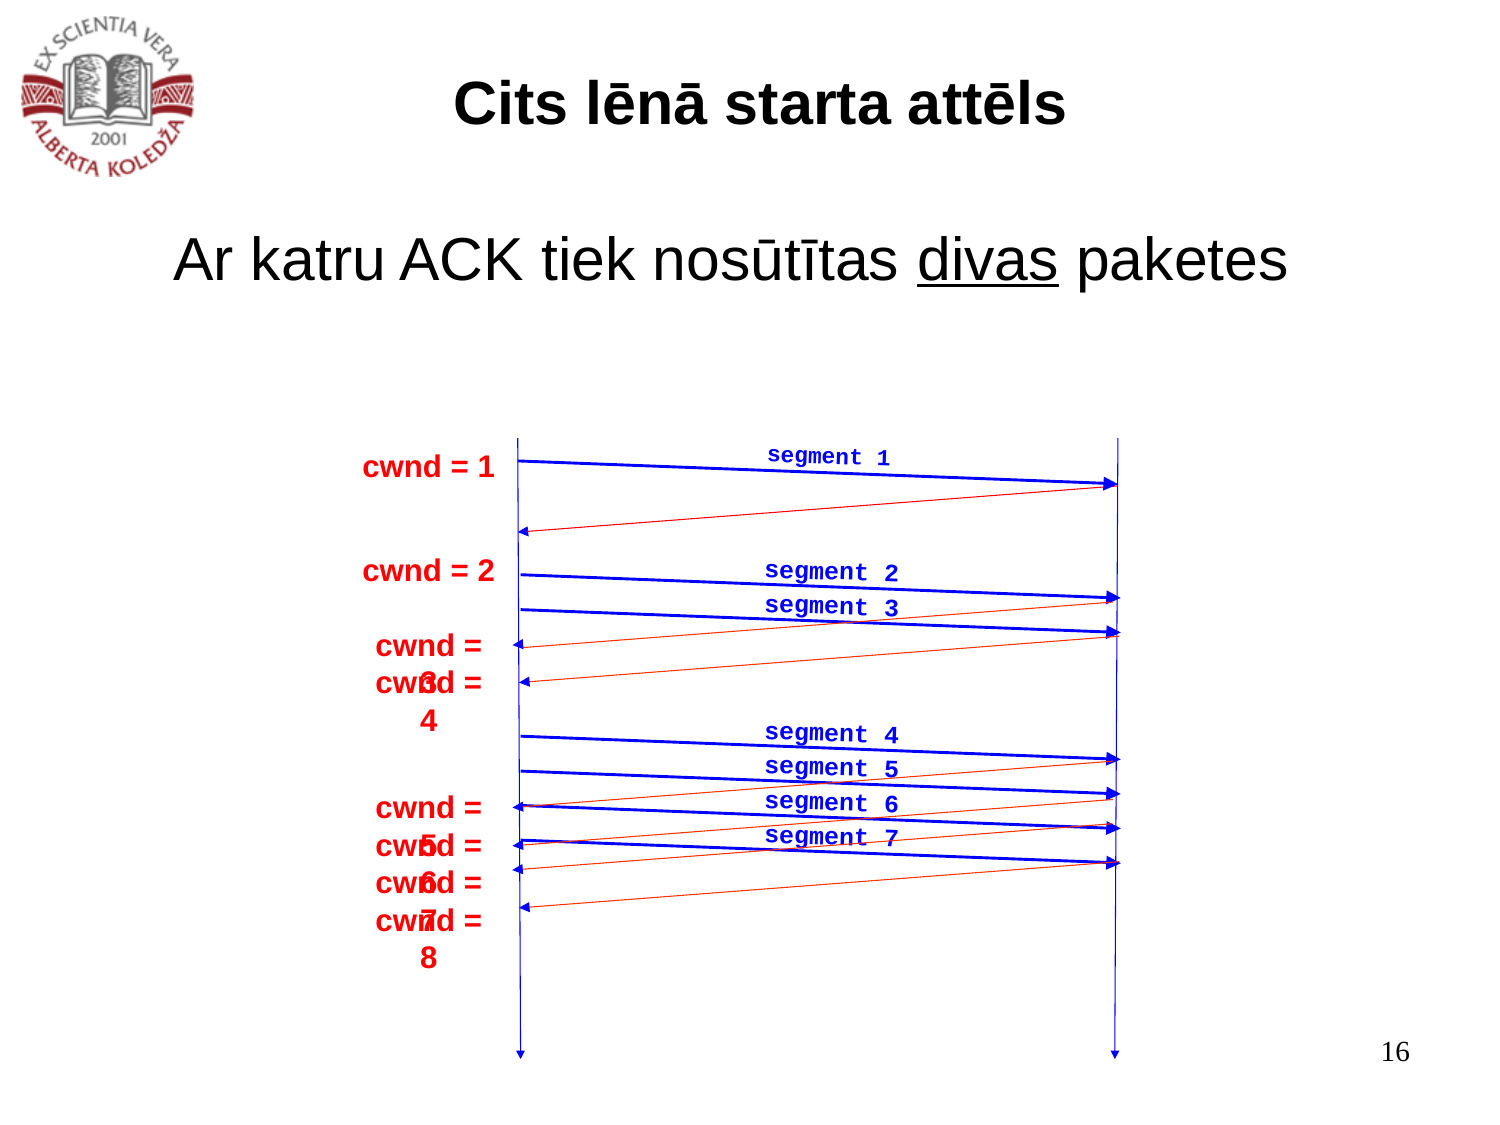

Cits lēnā starta attēls
# Ar katru ACK tiek nosūtītas divas paketes
segment 1
cwnd = 1
cwnd = 2
segment 2
segment 3
cwnd = 3
cwnd = 4
segment 4
segment 5
segment 6
cwnd = 5
segment 7
cwnd = 6
cwnd = 7
cwnd = 8